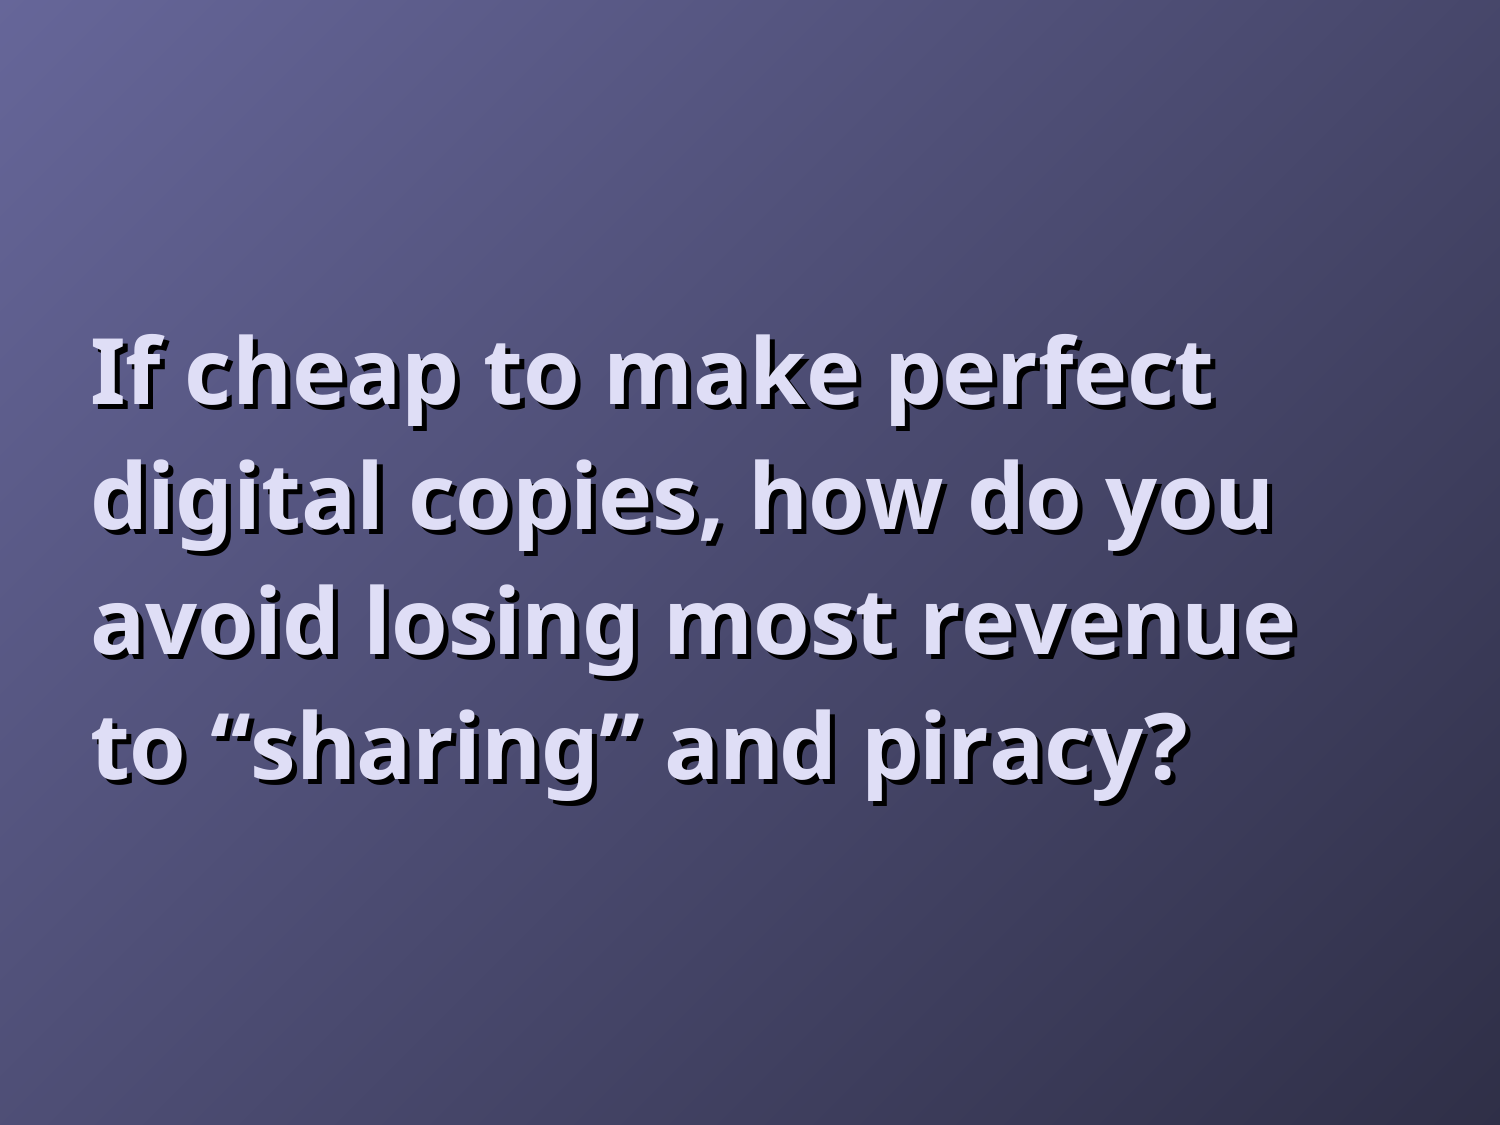

# If cheap to make perfect digital copies, how do you avoid losing most revenue to “sharing” and piracy?